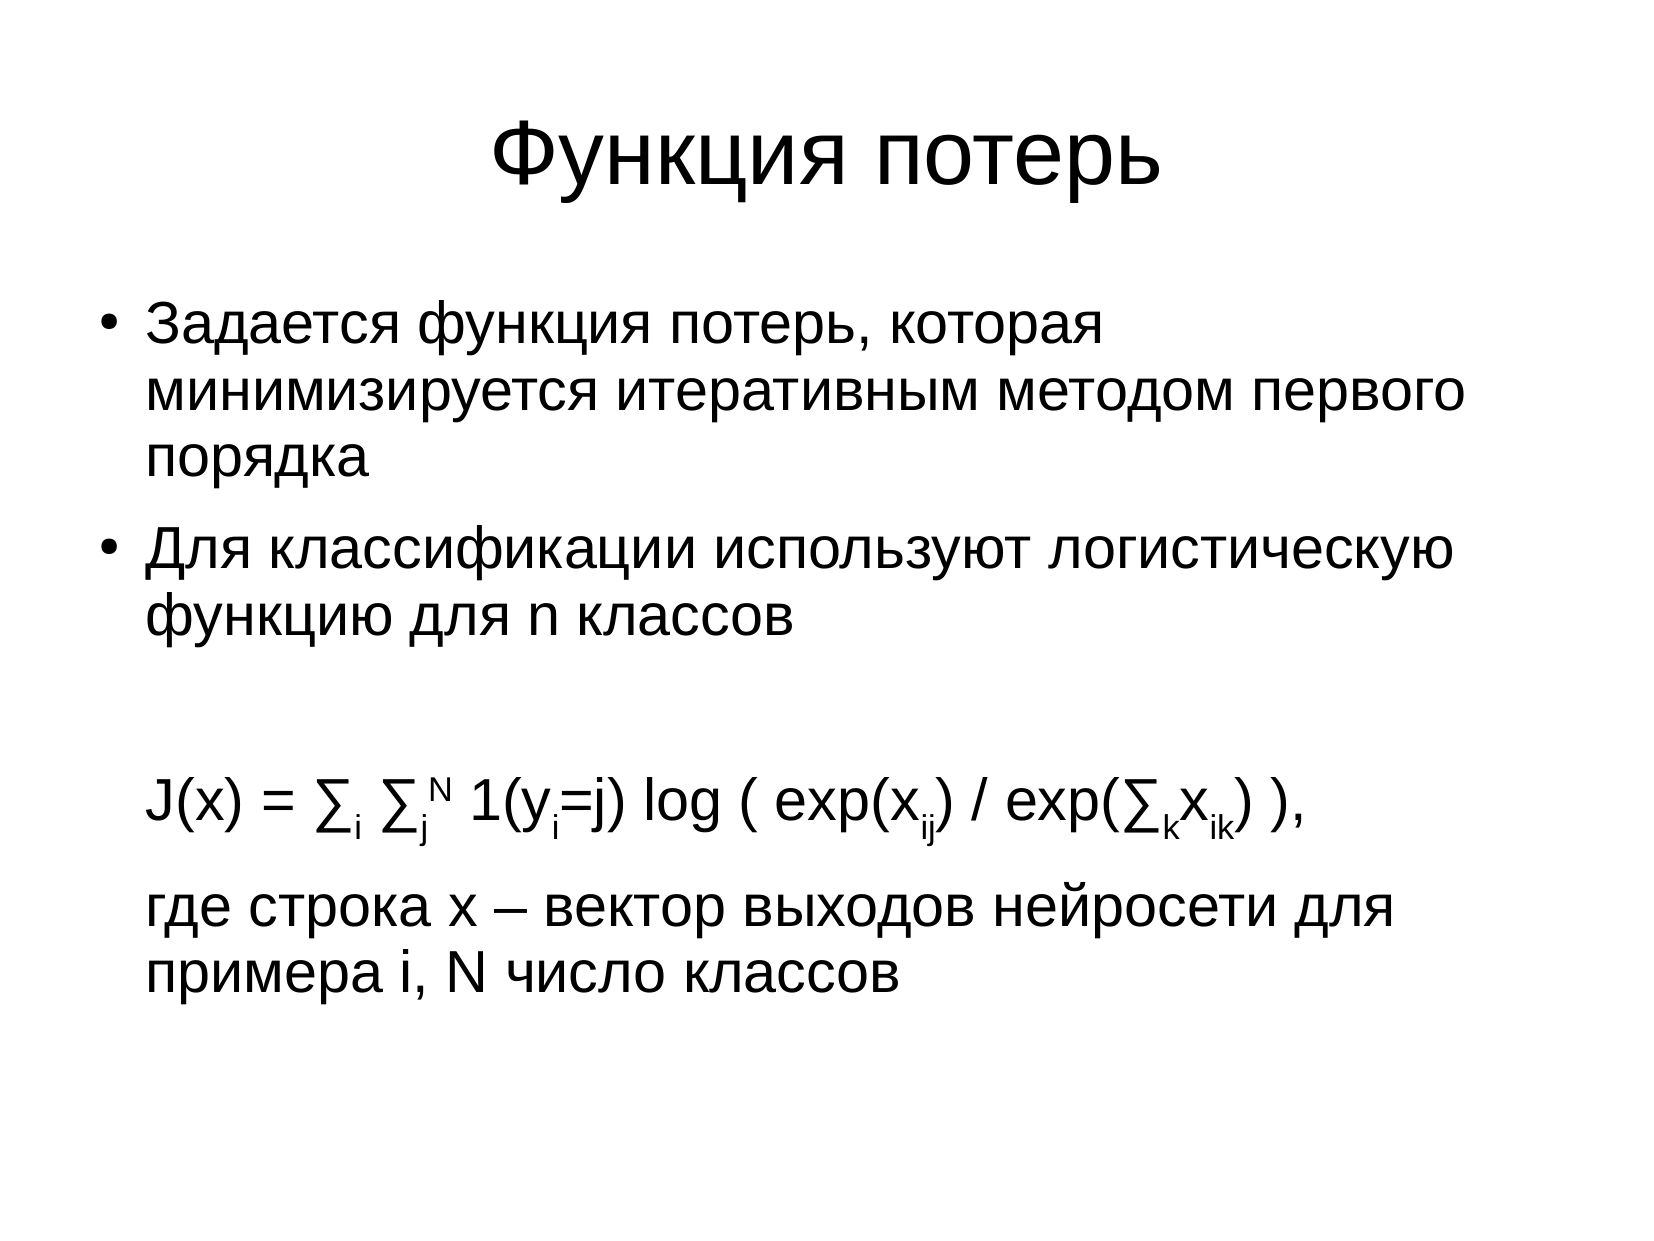

# Функция потерь
Задается функция потерь, которая минимизируется итеративным методом первого порядка
Для классификации используют логистическую функцию для n классов
J(x) = ∑i ∑jN 1(yi=j) log ( exp(xij) / exp(∑kxik) ),
где строка x – вектор выходов нейросети для примера i, N число классов